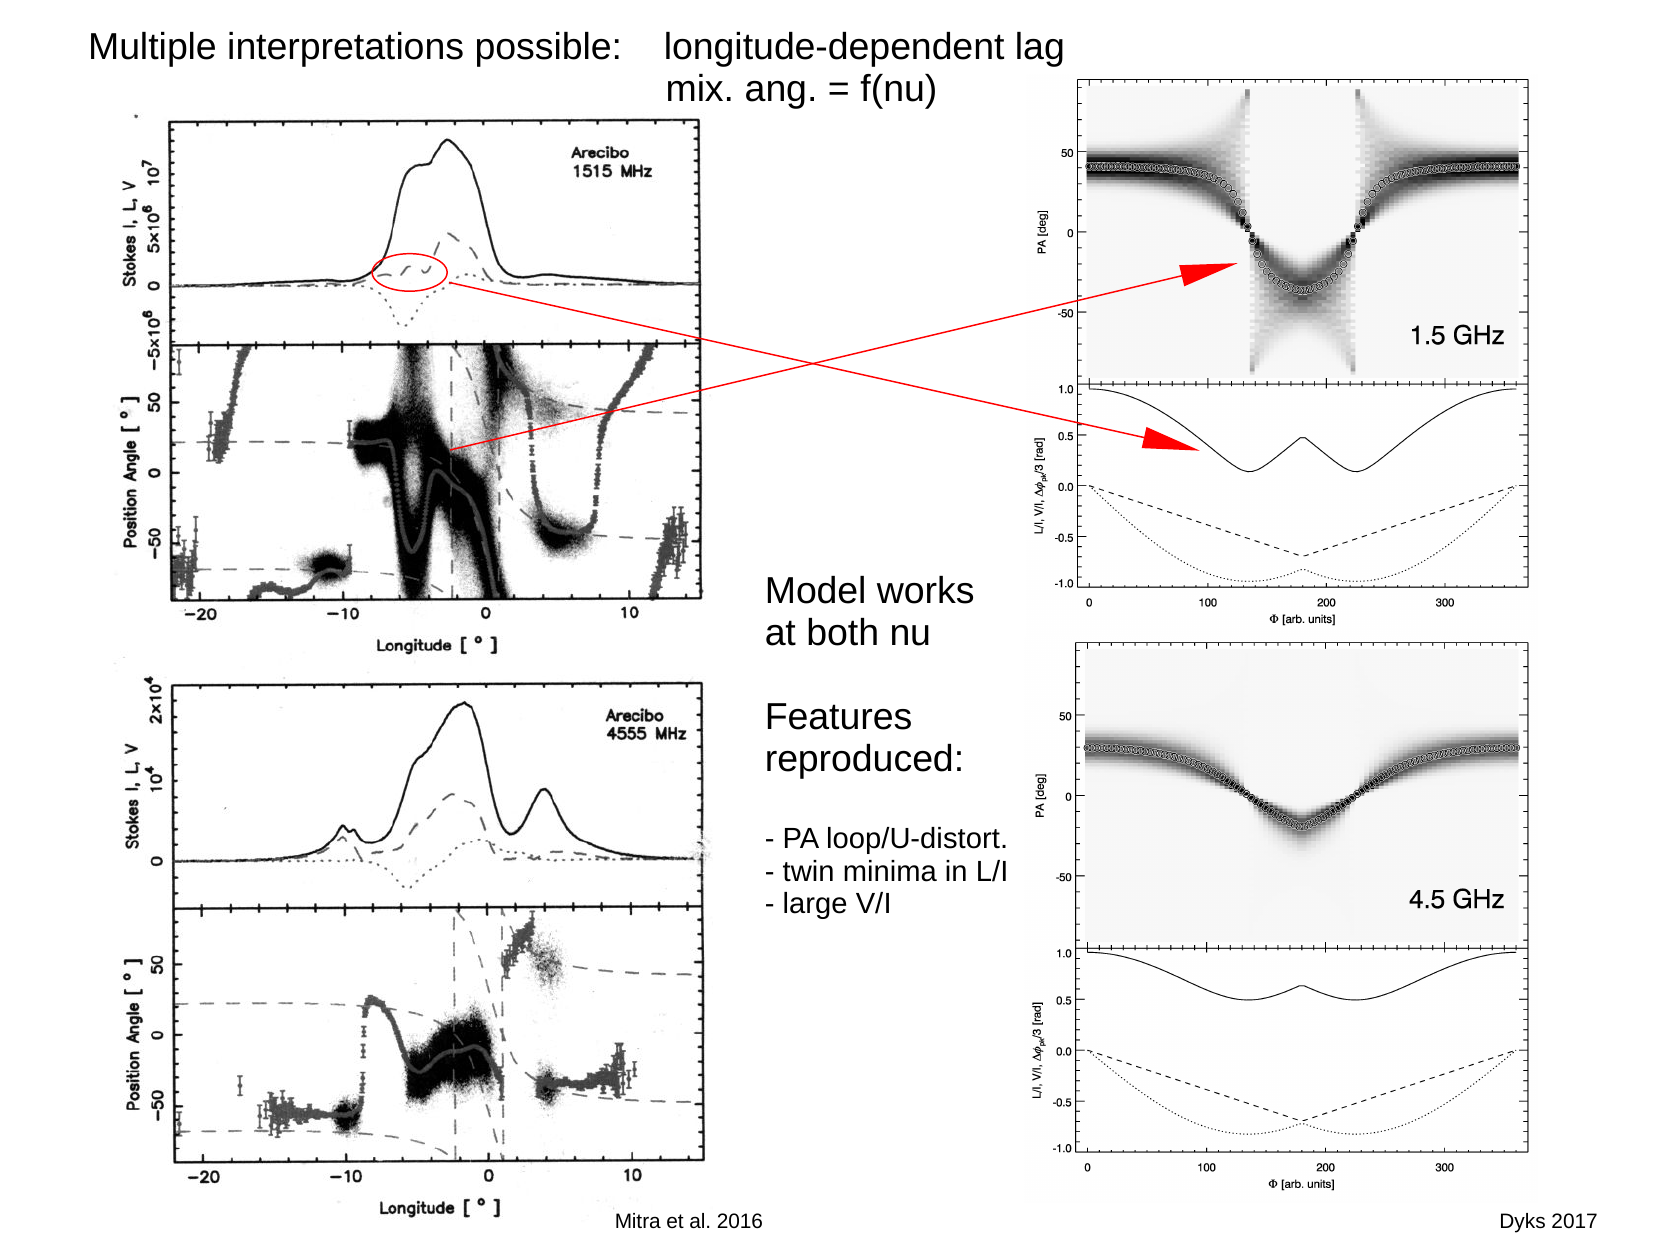

Multiple interpretations possible: longitude-dependent lag
 mix. ang. = f(nu)
Model works
at both nu
Features
reproduced:
- PA loop/U-distort.
- twin minima in L/I
- large V/I
Mitra et al. 2016
Dyks 2017